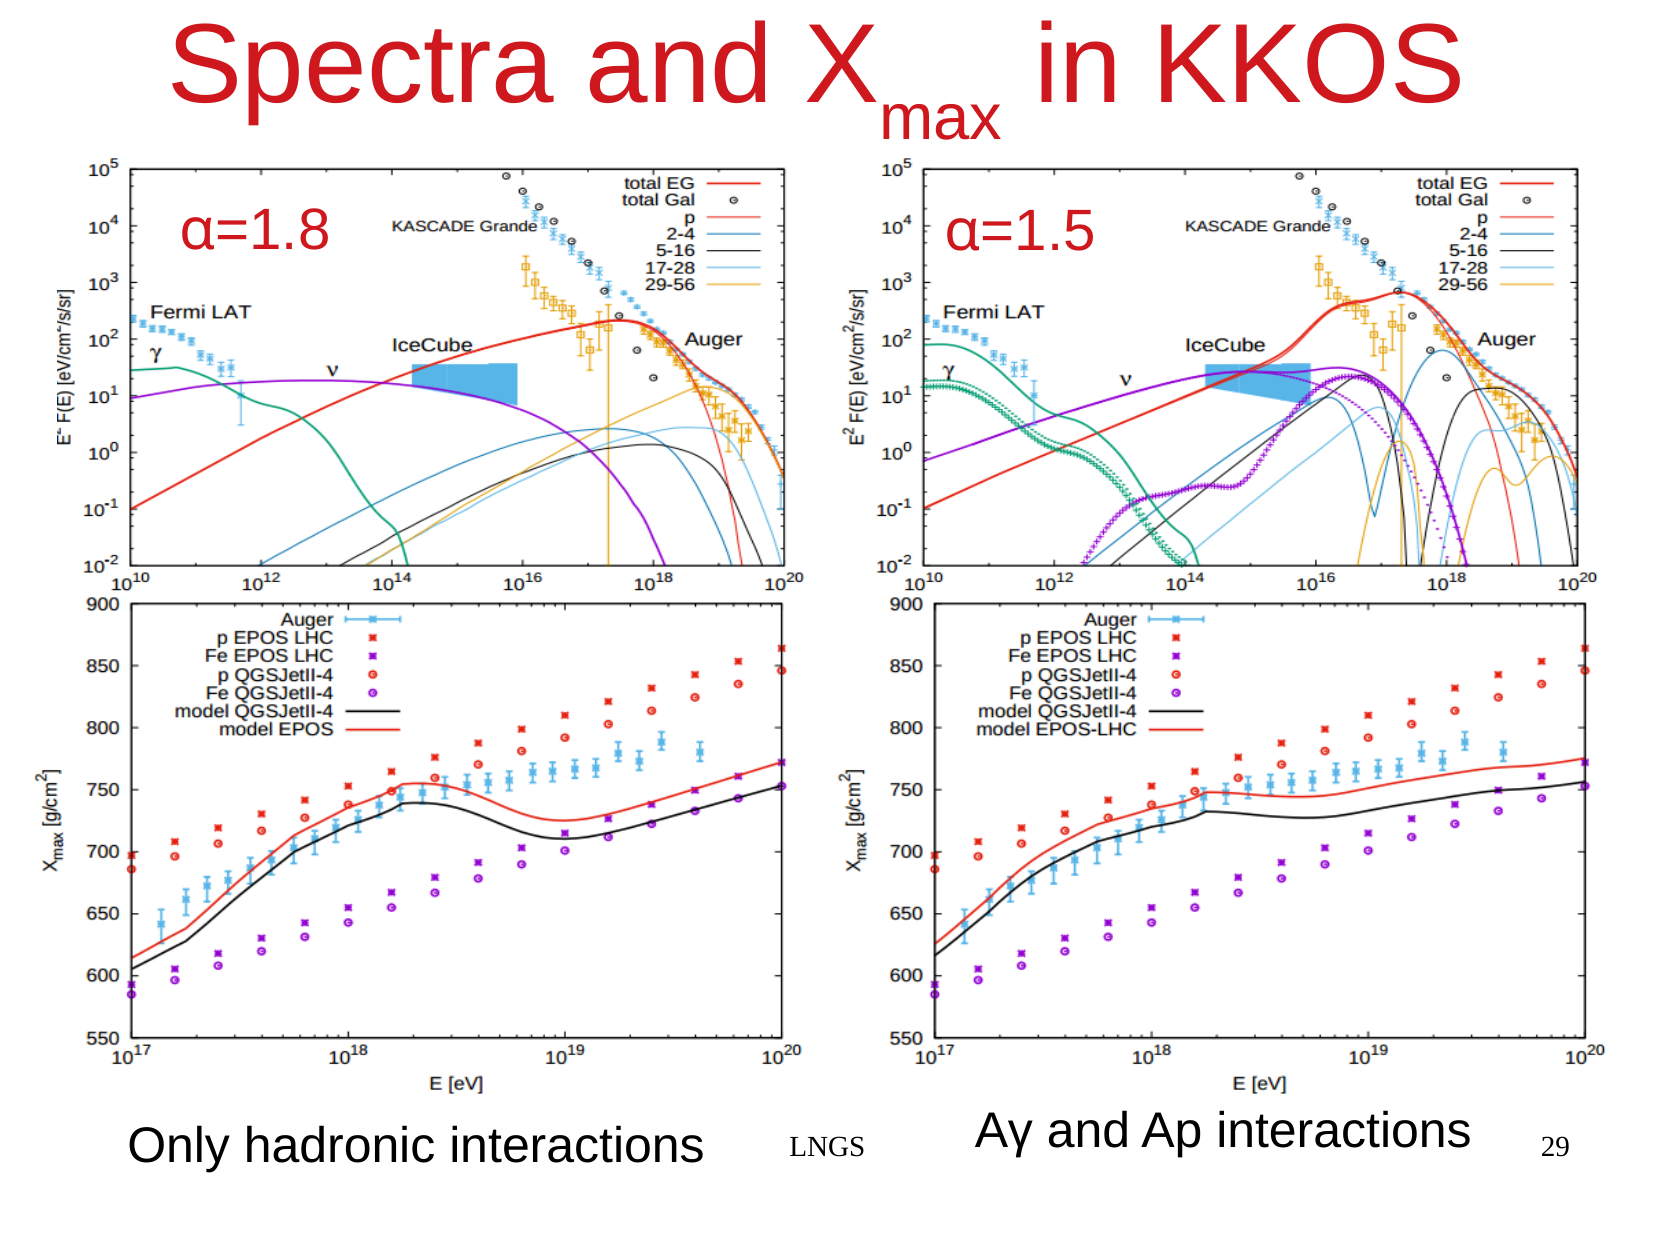

# Spectra and Xmax in KKOS
α=1.8
α=1.5
Aγ and Ap interactions
Only hadronic interactions
LNGS
29